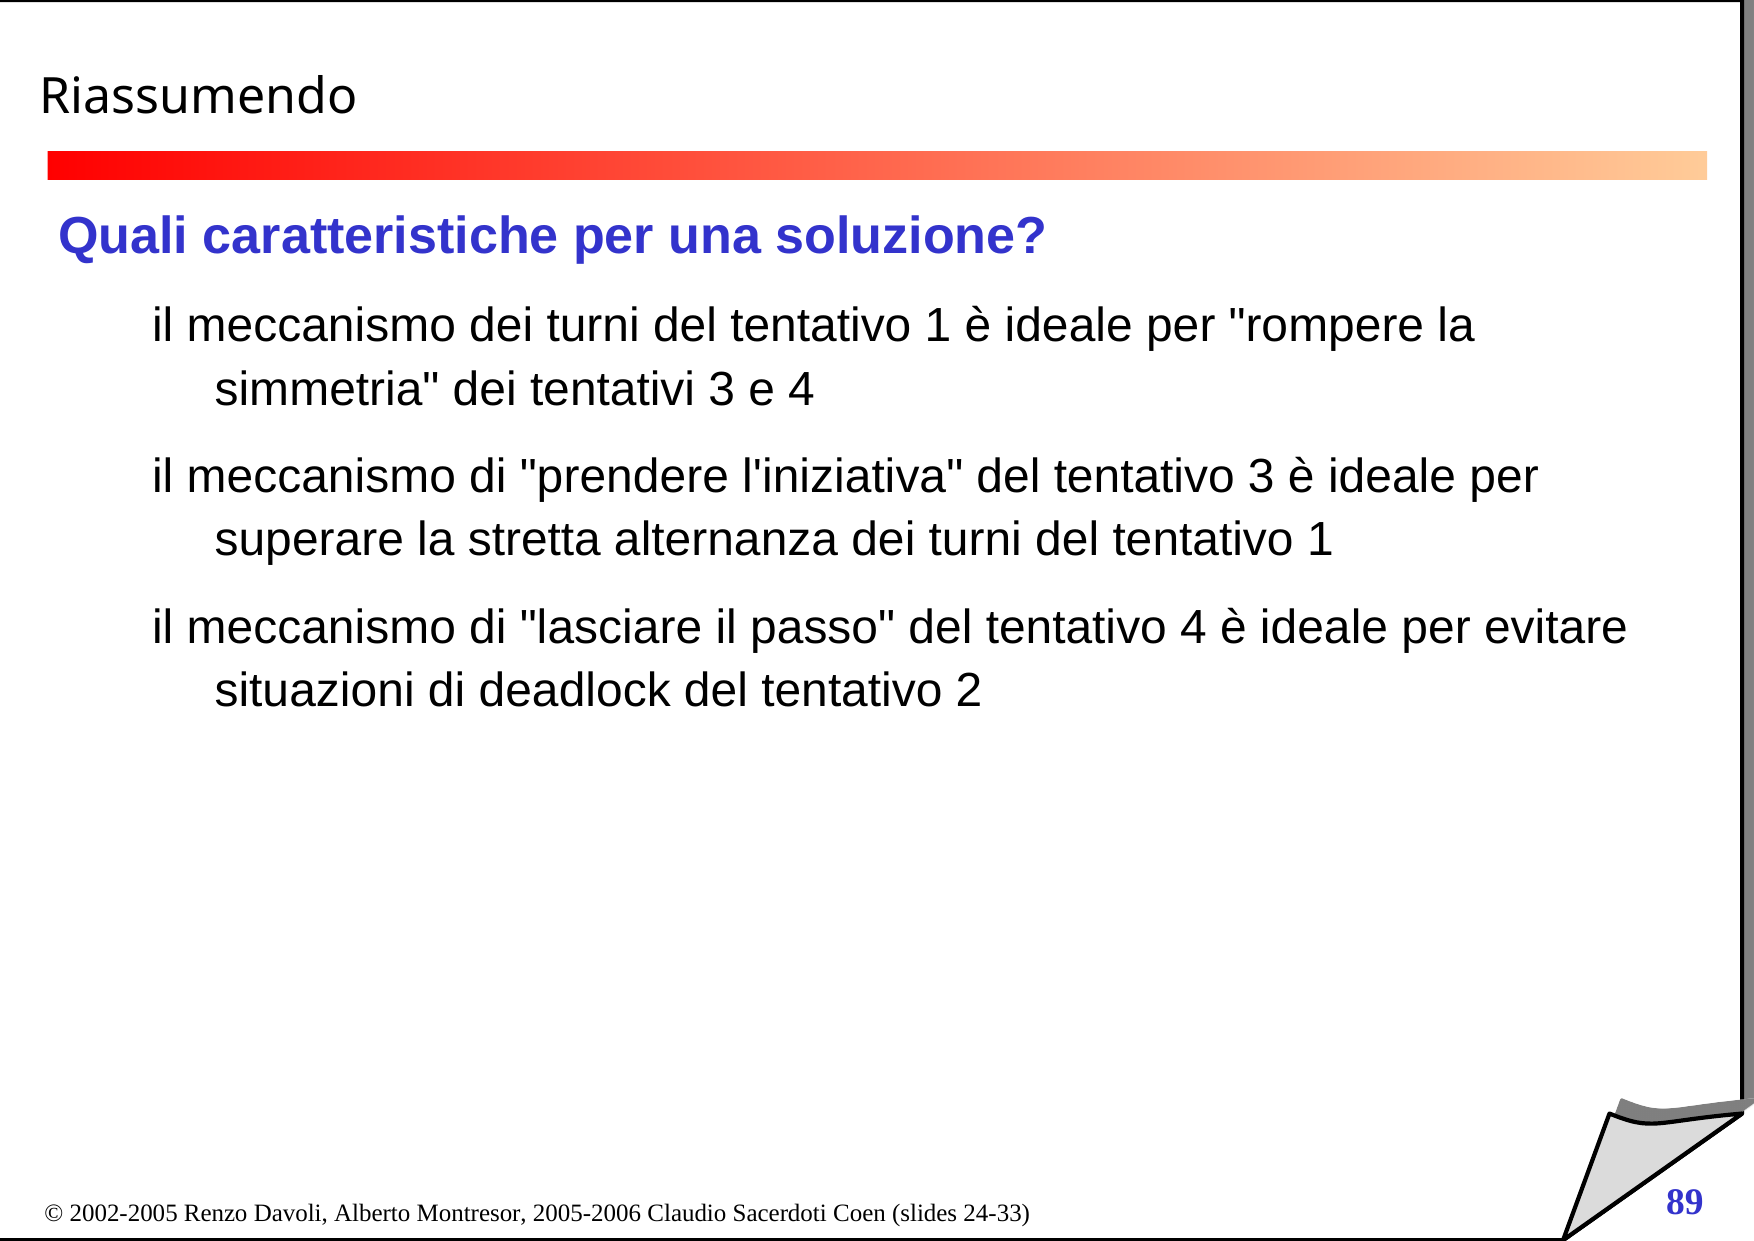

# Riassumendo
Quali caratteristiche per una soluzione?
il meccanismo dei turni del tentativo 1 è ideale per "rompere la simmetria" dei tentativi 3 e 4
il meccanismo di "prendere l'iniziativa" del tentativo 3 è ideale per superare la stretta alternanza dei turni del tentativo 1
il meccanismo di "lasciare il passo" del tentativo 4 è ideale per evitare situazioni di deadlock del tentativo 2